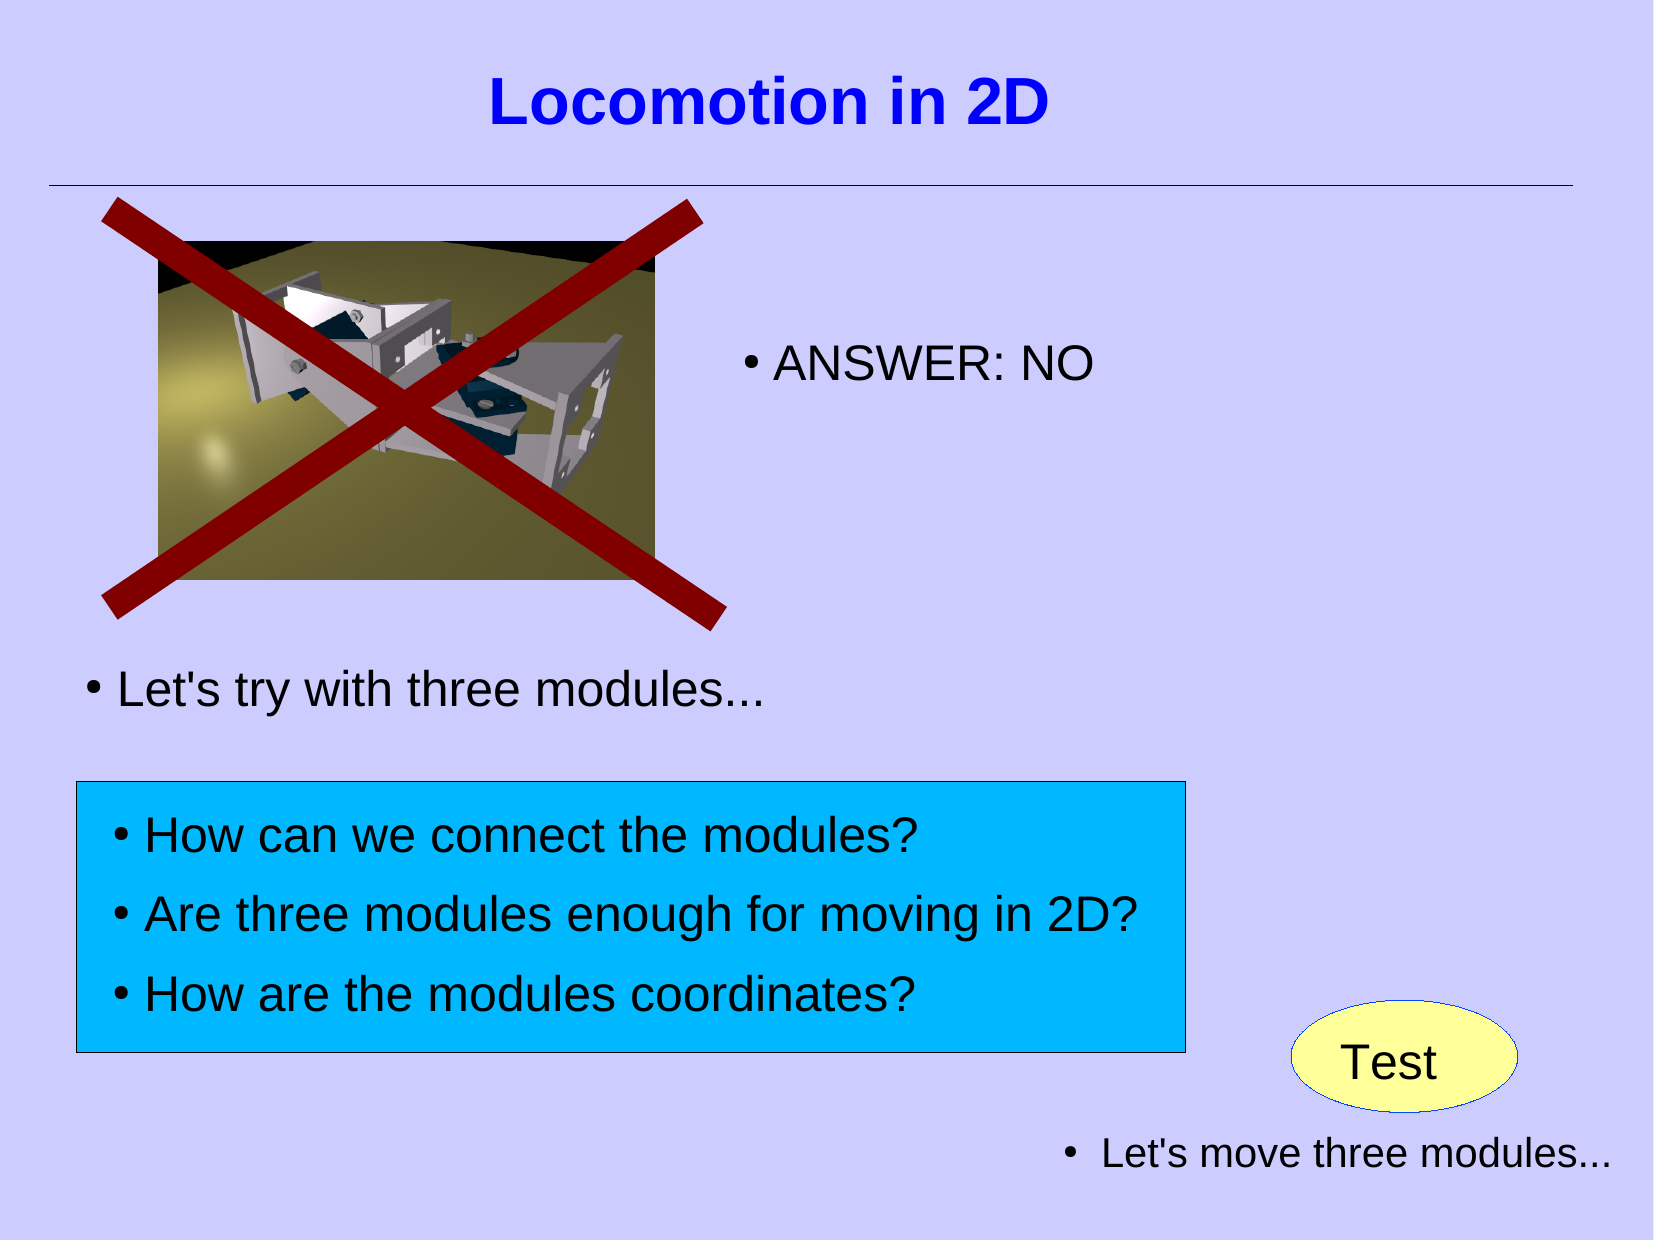

# Locomotion in 2D
 ANSWER: NO
 Let's try with three modules...
 How can we connect the modules?
 Are three modules enough for moving in 2D?
 How are the modules coordinates?
Test
 Let's move three modules...